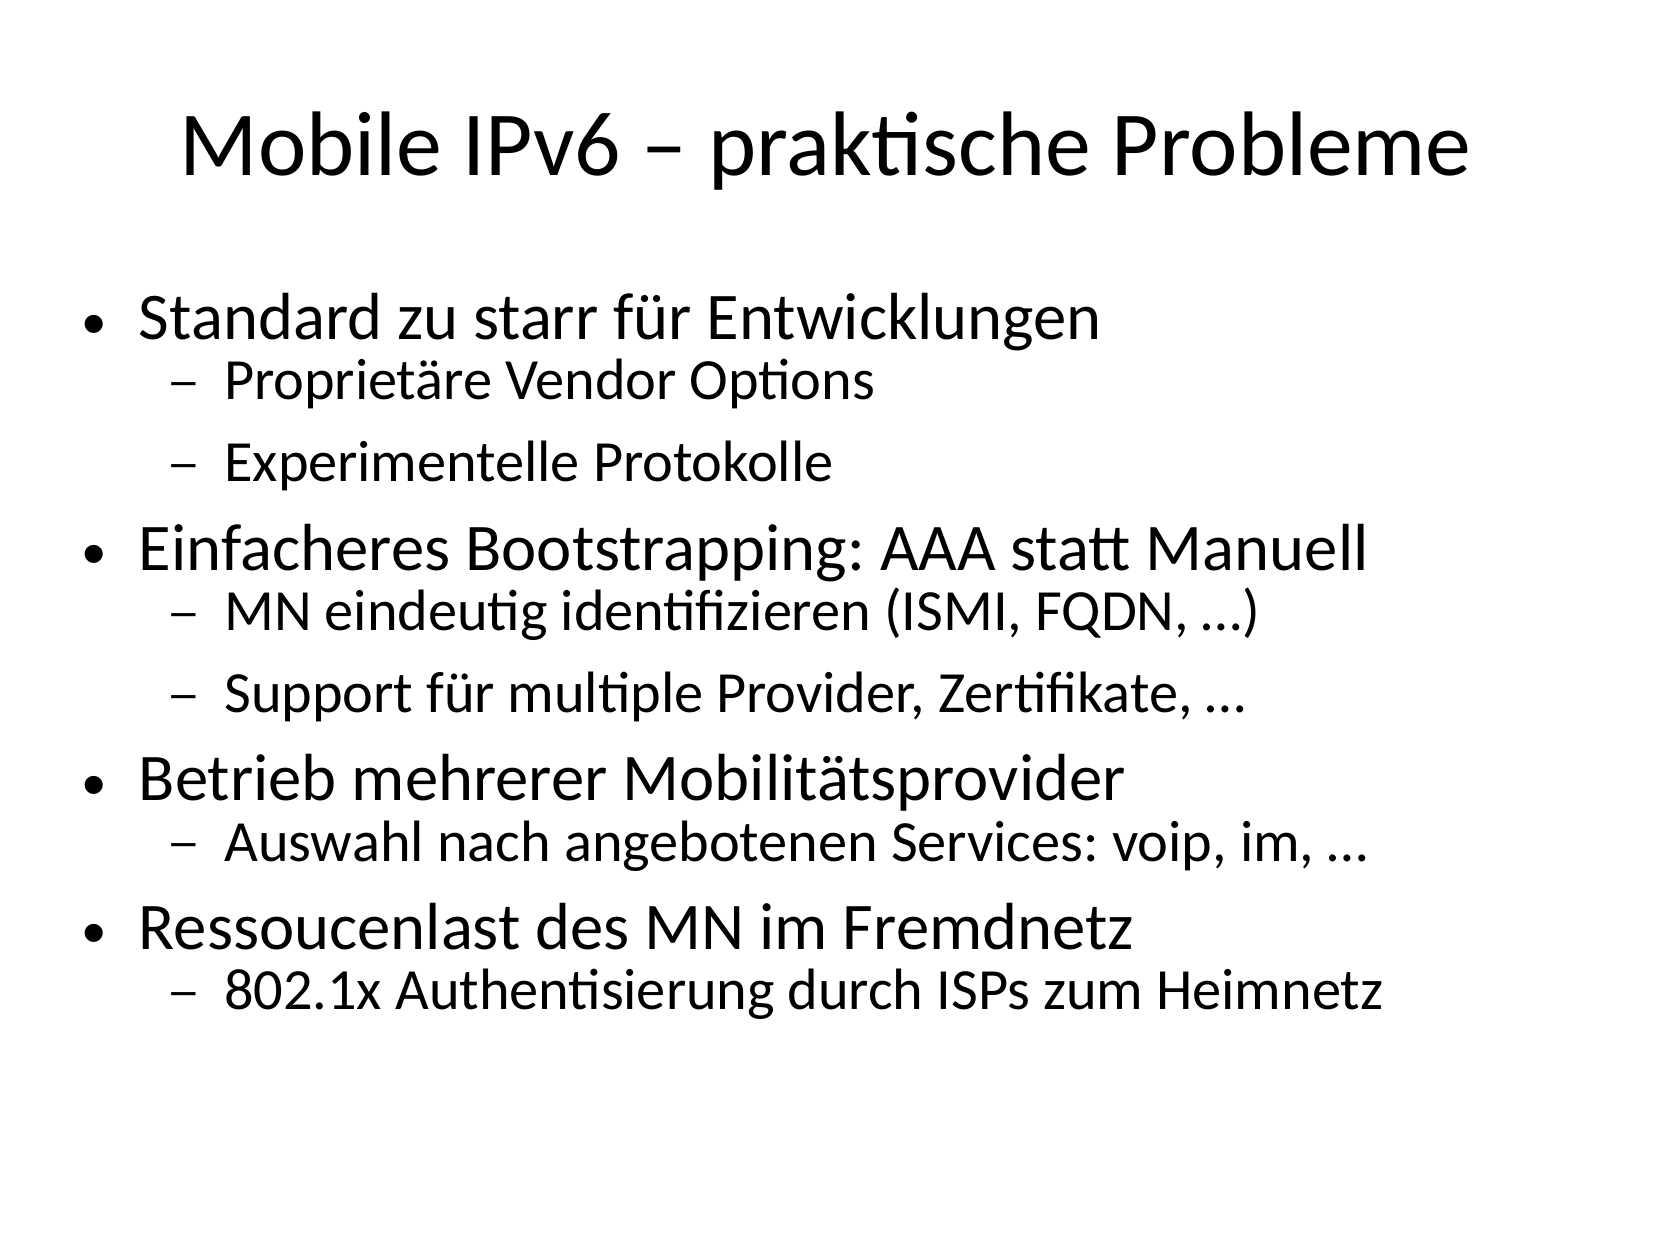

# Mobile IPv6 – praktische Probleme
Standard zu starr für Entwicklungen
Proprietäre Vendor Options
Experimentelle Protokolle
Einfacheres Bootstrapping: AAA statt Manuell
MN eindeutig identifizieren (ISMI, FQDN, …)
Support für multiple Provider, Zertifikate, …
Betrieb mehrerer Mobilitätsprovider
Auswahl nach angebotenen Services: voip, im, …
Ressoucenlast des MN im Fremdnetz
802.1x Authentisierung durch ISPs zum Heimnetz